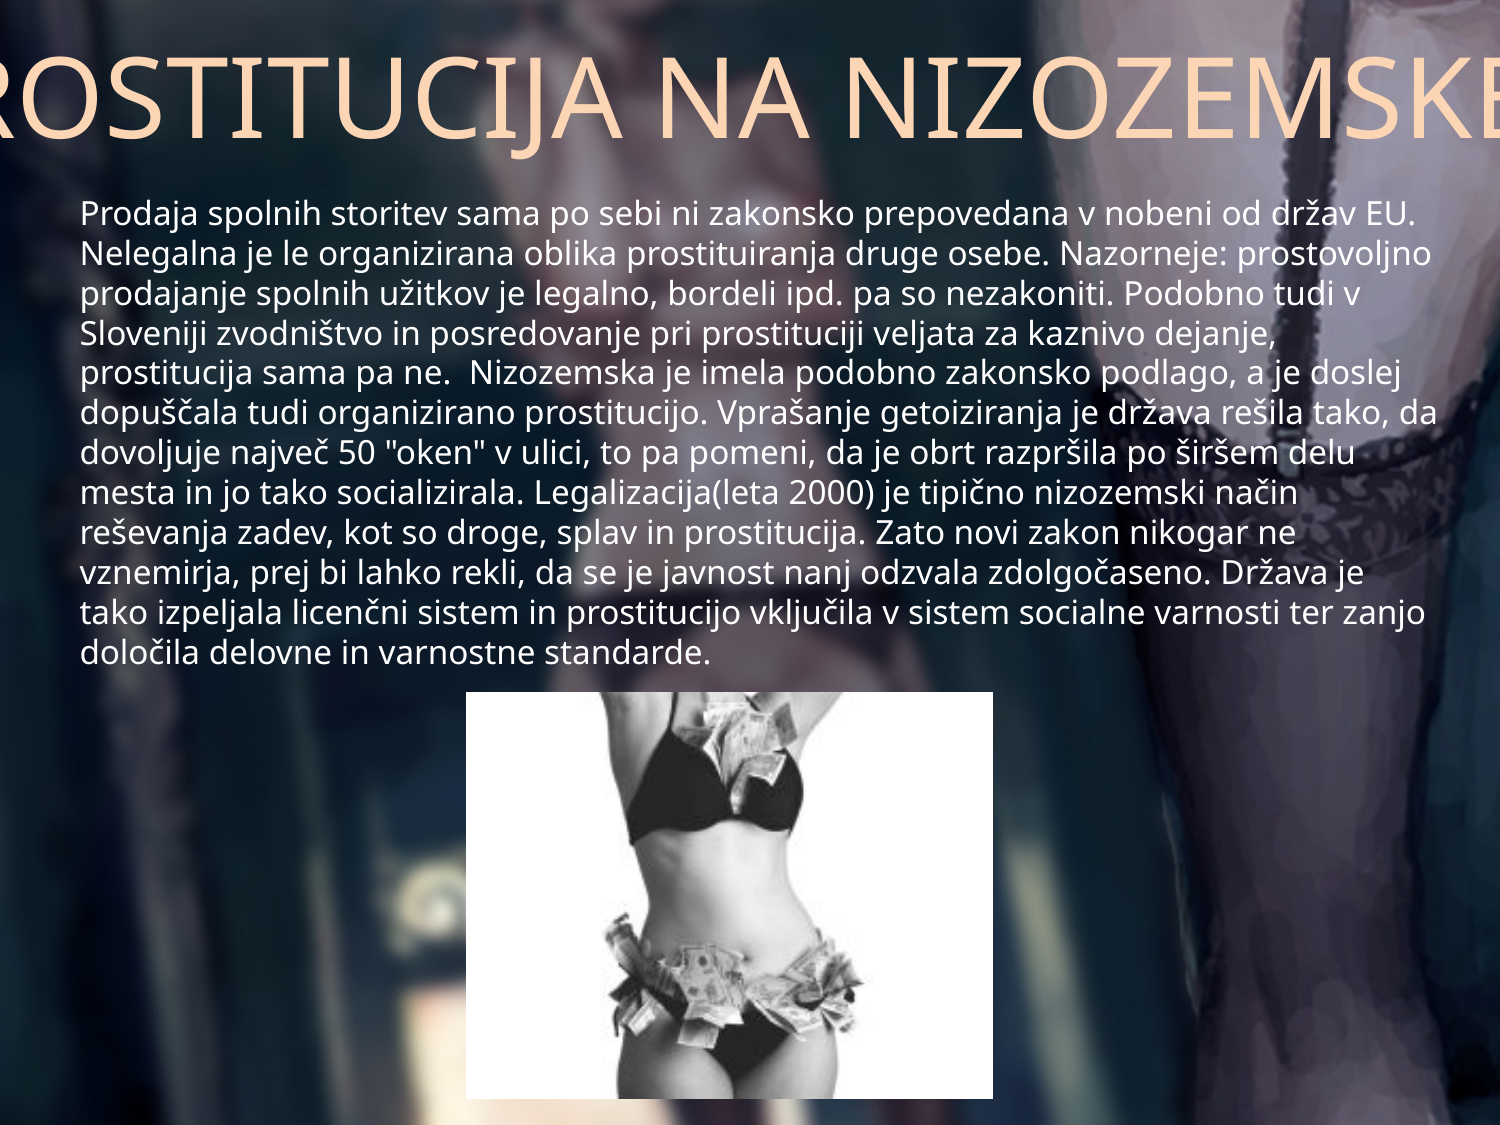

PROSTITUCIJA NA NIZOZEMSKEM
Prodaja spolnih storitev sama po sebi ni zakonsko prepovedana v nobeni od držav EU. Nelegalna je le organizirana oblika prostituiranja druge osebe. Nazorneje: prostovoljno prodajanje spolnih užitkov je legalno, bordeli ipd. pa so nezakoniti. Podobno tudi v Sloveniji zvodništvo in posredovanje pri prostituciji veljata za kaznivo dejanje, prostitucija sama pa ne. Nizozemska je imela podobno zakonsko podlago, a je doslej dopuščala tudi organizirano prostitucijo. Vprašanje getoiziranja je država rešila tako, da dovoljuje največ 50 "oken" v ulici, to pa pomeni, da je obrt razpršila po širšem delu mesta in jo tako socializirala. Legalizacija(leta 2000) je tipično nizozemski način reševanja zadev, kot so droge, splav in prostitucija. Zato novi zakon nikogar ne vznemirja, prej bi lahko rekli, da se je javnost nanj odzvala zdolgočaseno. Država je tako izpeljala licenčni sistem in prostitucijo vključila v sistem socialne varnosti ter zanjo določila delovne in varnostne standarde.